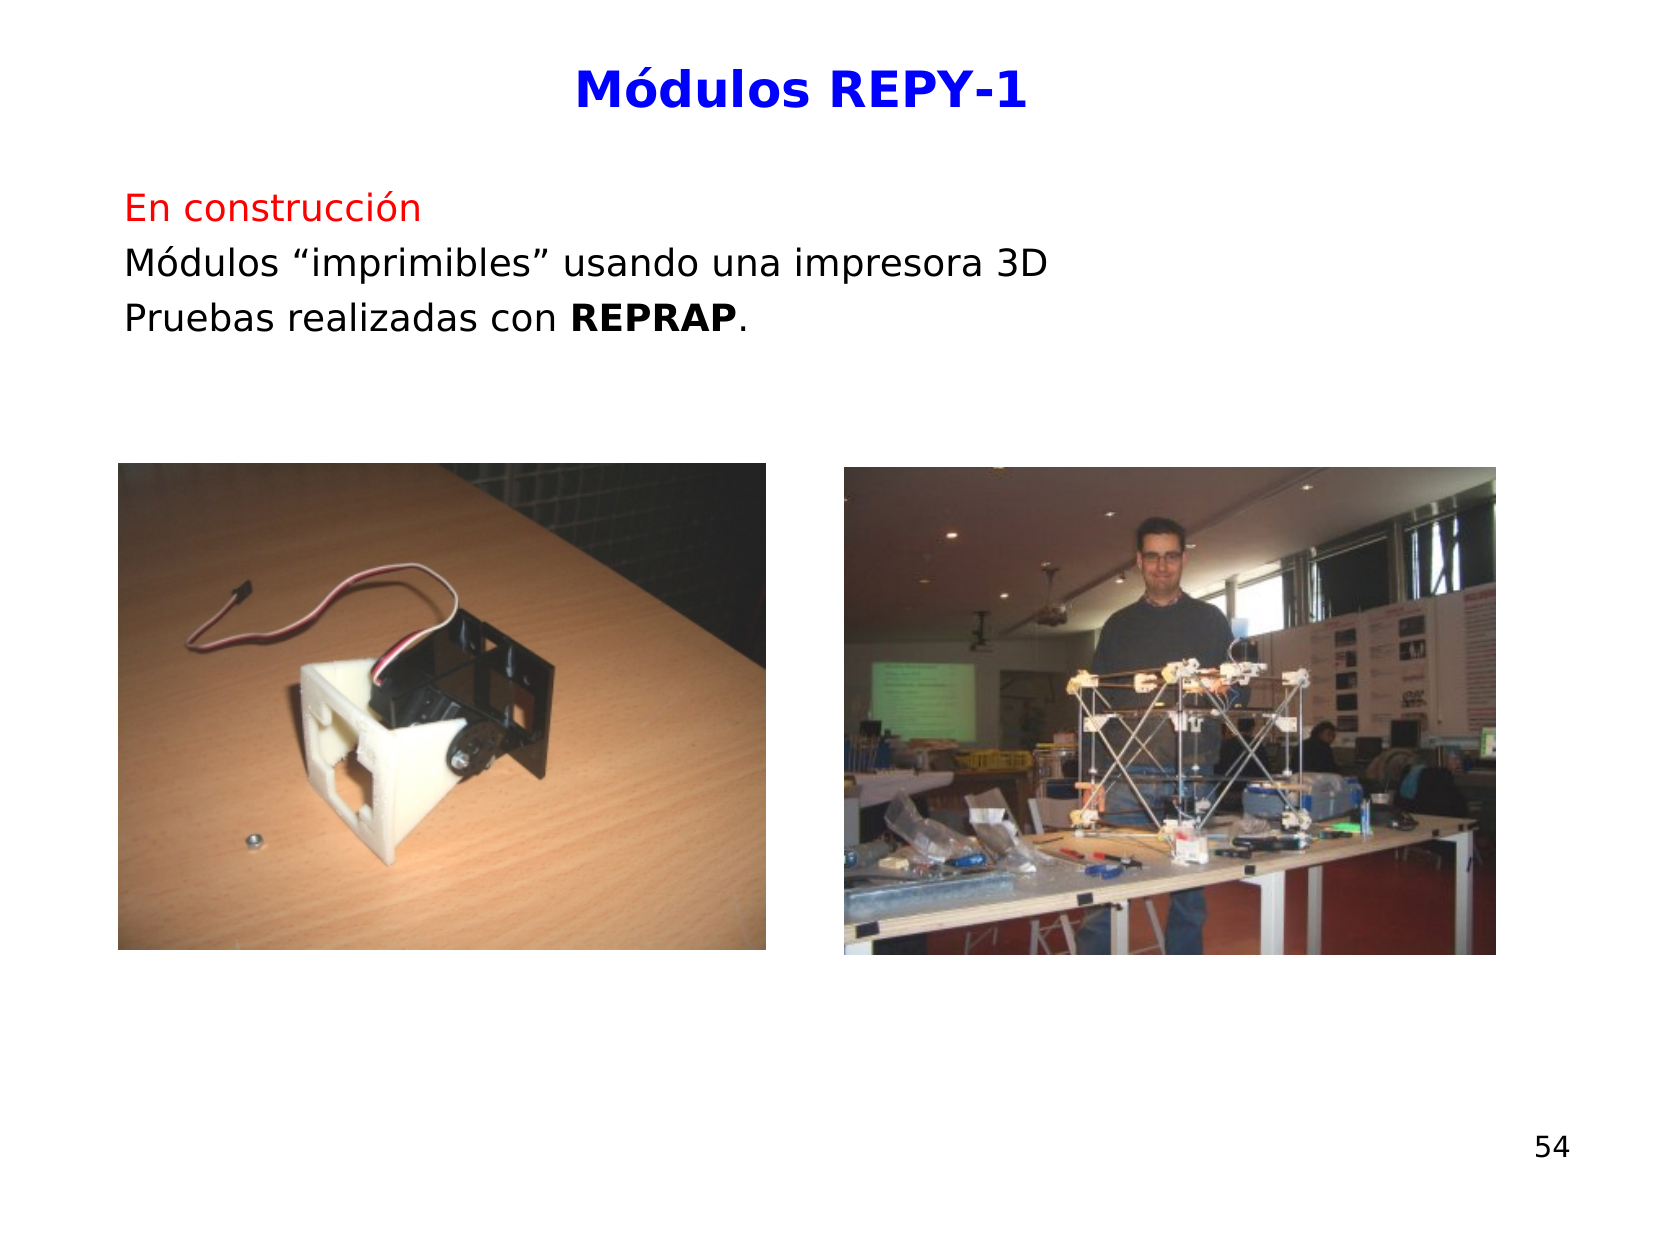

Módulos REPY-1
 En construcción
 Módulos “imprimibles” usando una impresora 3D
 Pruebas realizadas con REPRAP.
54